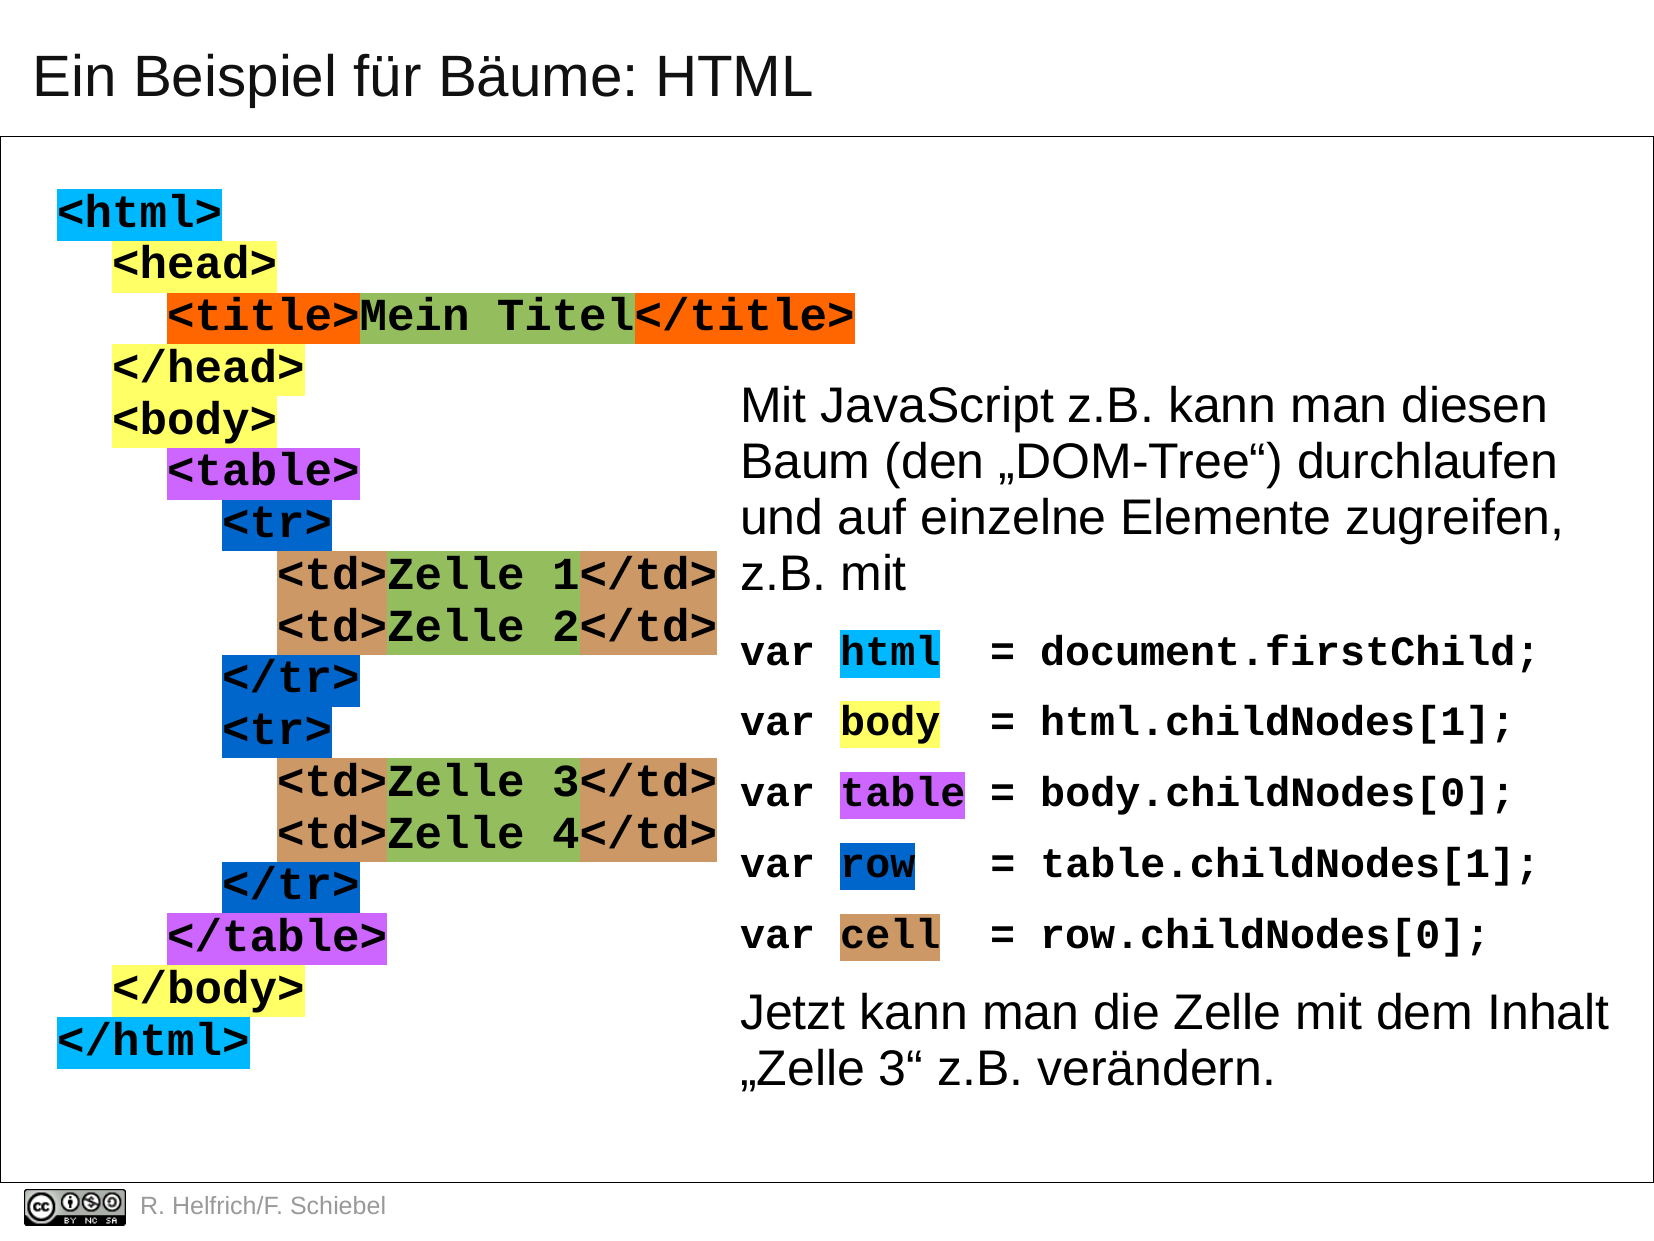

# Ein Beispiel für Bäume: HTML
<html>
 <head>
 <title>Mein Titel</title>
 </head>
 <body>
 <table>
 <tr>
 <td>Zelle 1</td>
 <td>Zelle 2</td>
 </tr>
 <tr>
 <td>Zelle 3</td>
 <td>Zelle 4</td>
 </tr>
 </table>
 </body>
</html>
Mit JavaScript z.B. kann man diesen Baum (den „DOM-Tree“) durchlaufen und auf einzelne Elemente zugreifen, z.B. mit
var html = document.firstChild;
var body = html.childNodes[1];
var table = body.childNodes[0];
var row = table.childNodes[1];
var cell = row.childNodes[0];
Jetzt kann man die Zelle mit dem Inhalt „Zelle 3“ z.B. verändern.